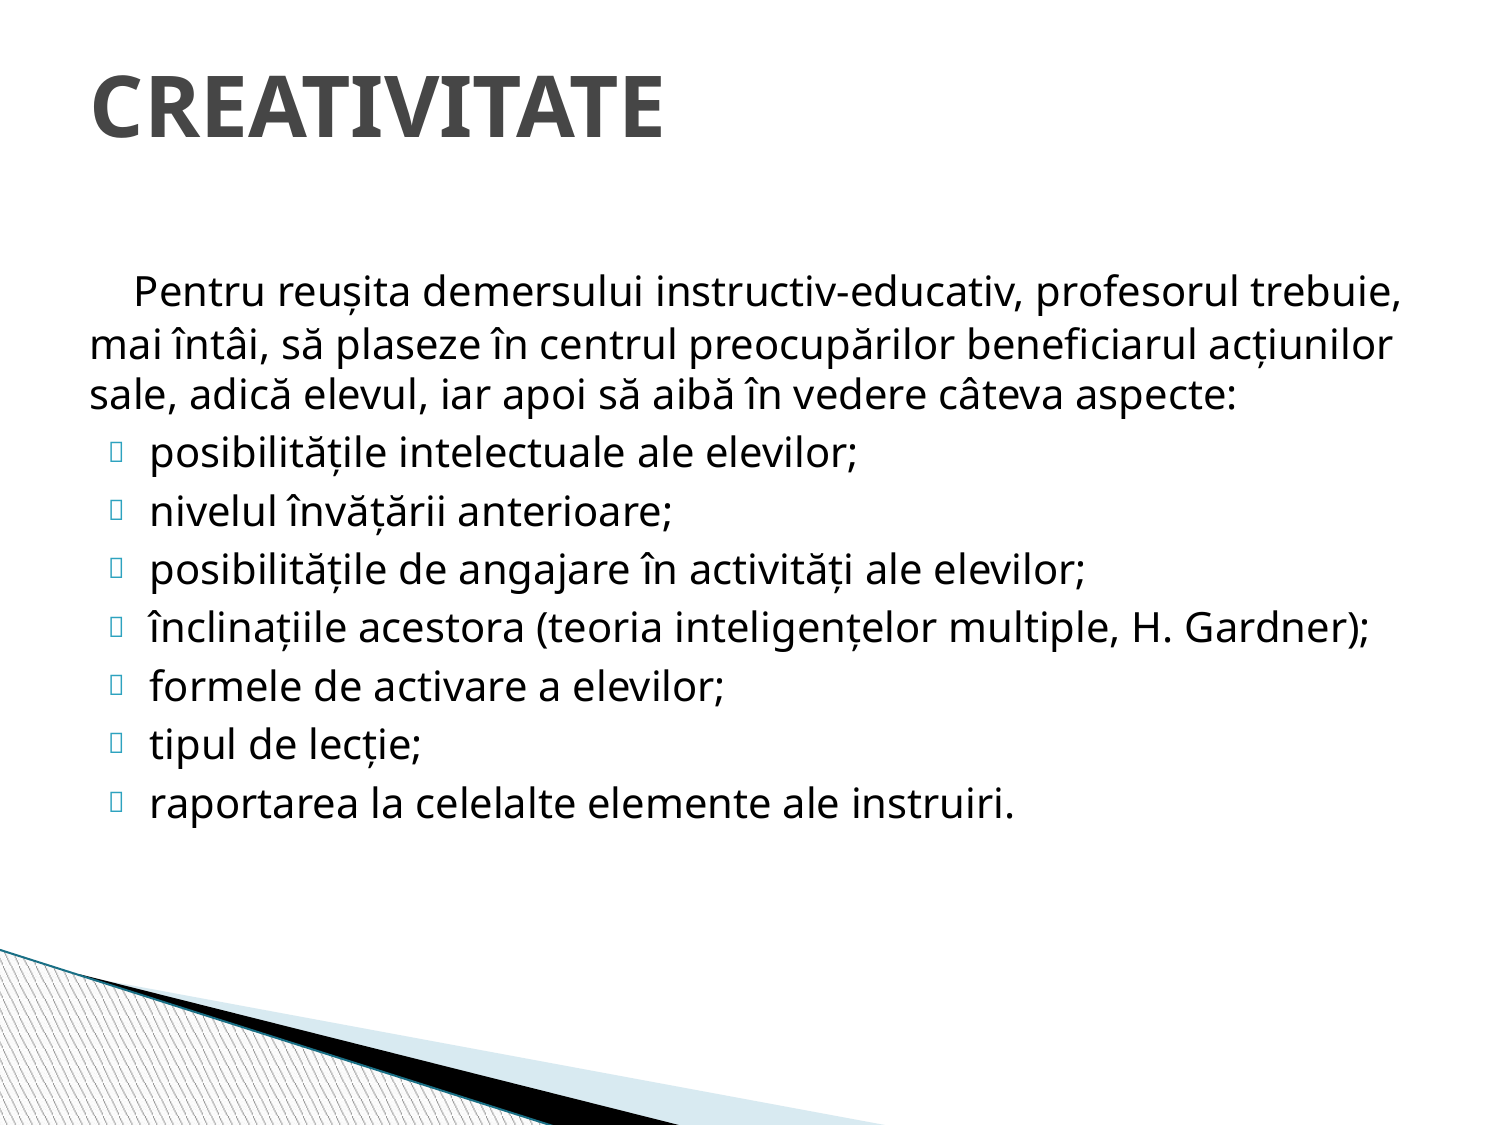

CREATIVITATE
# Pentru reușita demersului instructiv-educativ, profesorul trebuie, mai întâi, să plaseze în centrul preocupărilor beneficiarul acțiunilor sale, adică elevul, iar apoi să aibă în vedere câteva aspecte:
posibilitățile intelectuale ale elevilor;
nivelul învățării anterioare;
posibilitățile de angajare în activități ale elevilor;
înclinațiile acestora (teoria inteligențelor multiple, H. Gardner);
formele de activare a elevilor;
tipul de lecție;
raportarea la celelalte elemente ale instruiri.